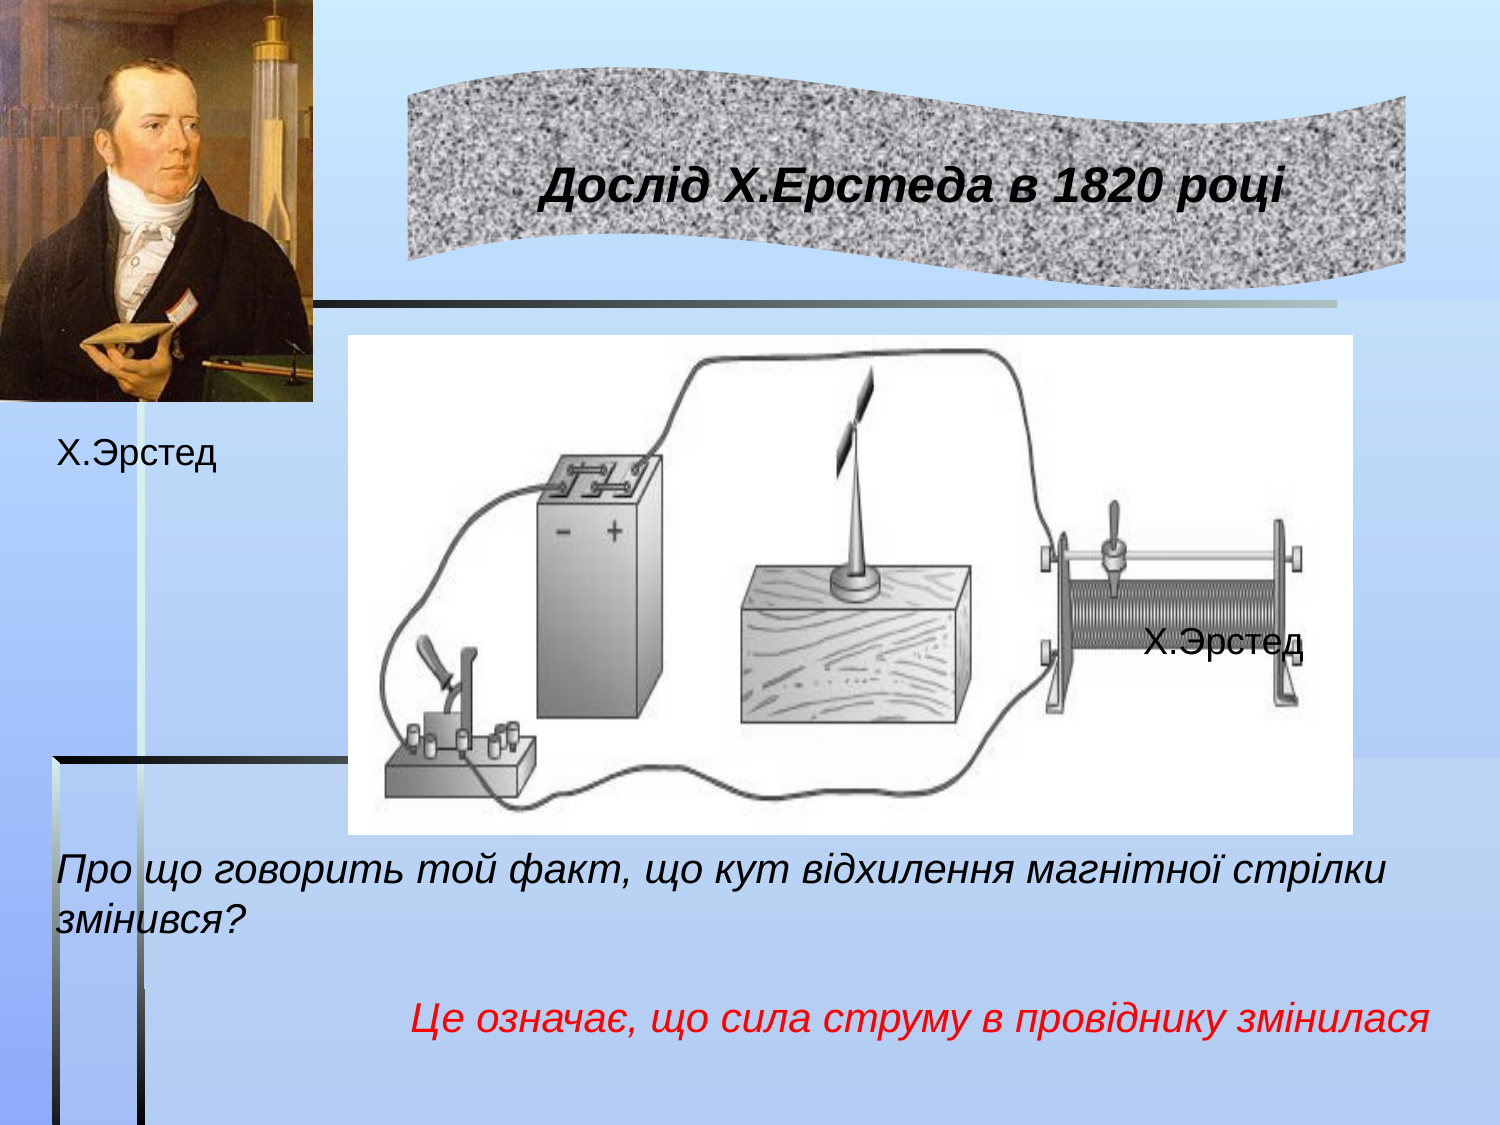

Дослід Х.Ерстеда в 1820 році
Х.Эрстед
Х.Эрстед
Про що говорить той факт, що кут відхилення магнітної стрілки змінився?
Це означає, що сила струму в провіднику змінилася